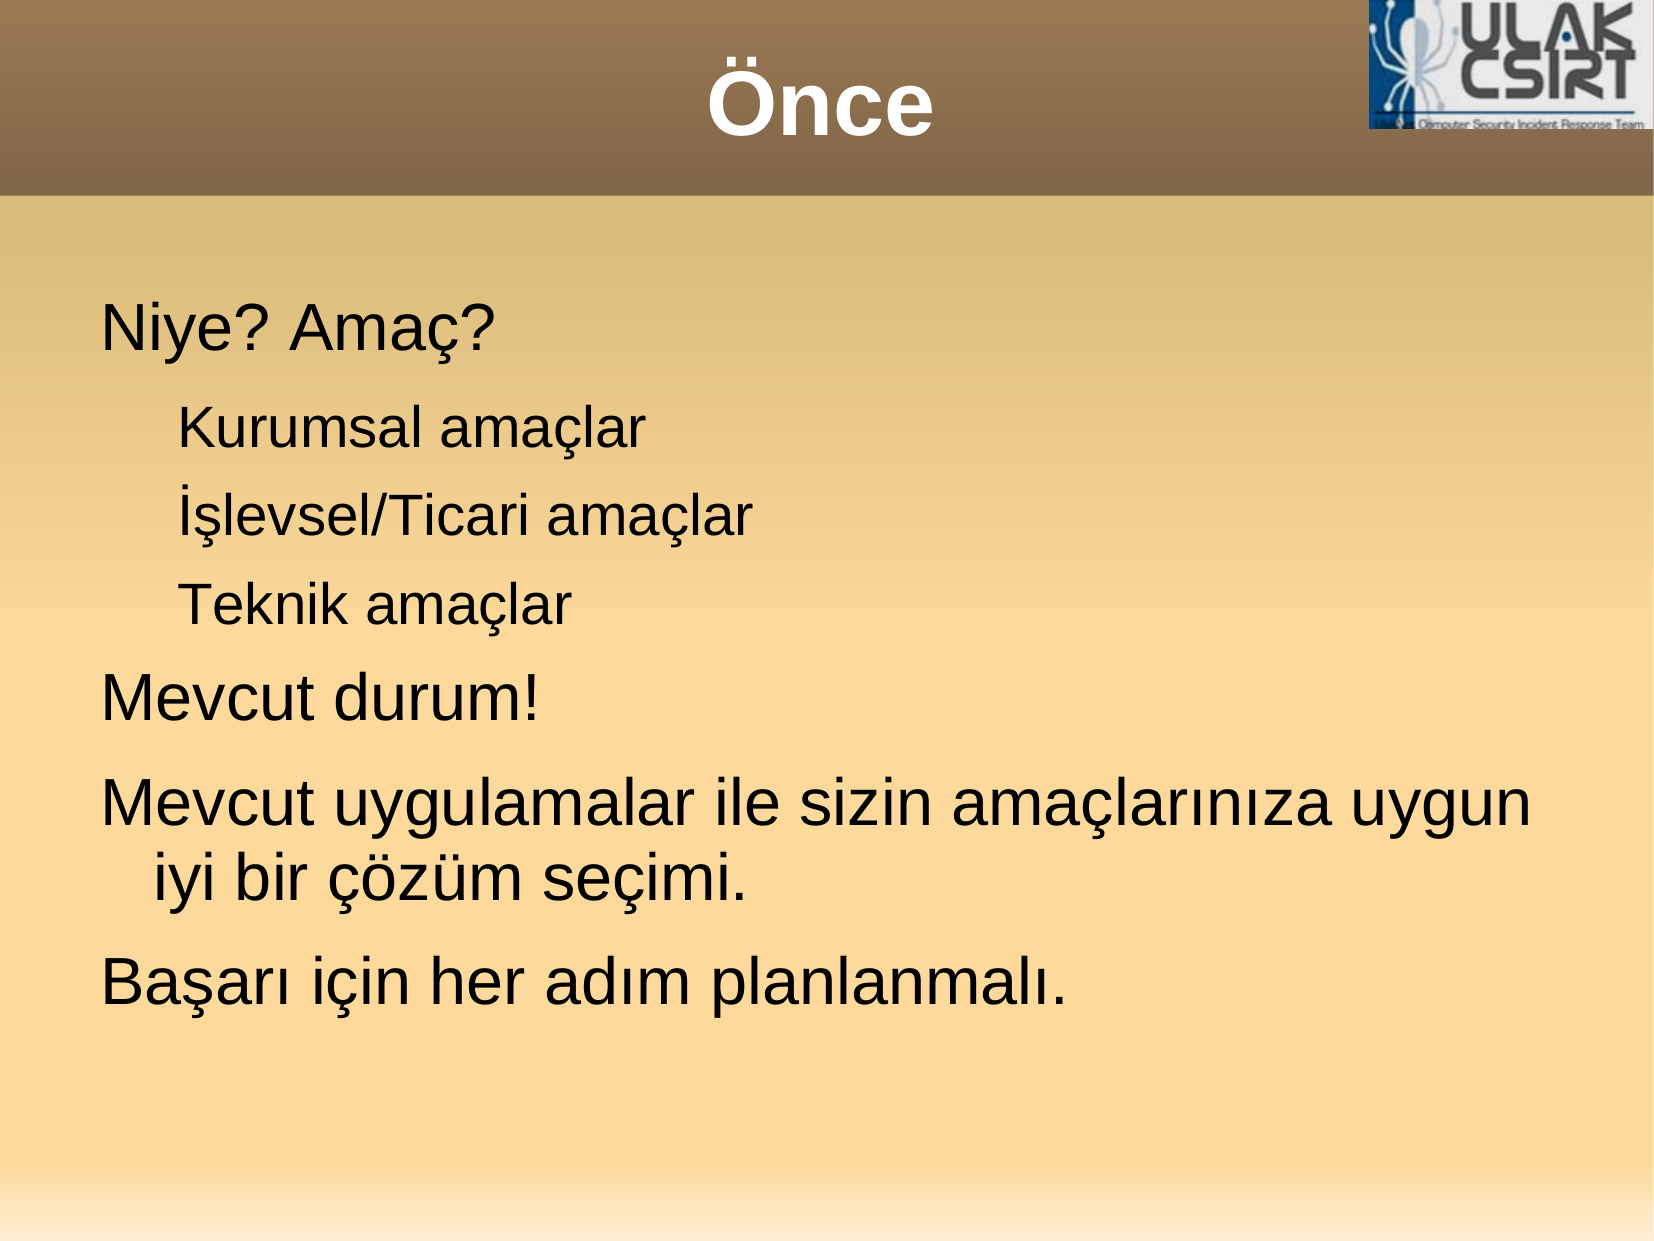

# Önce
Niye? Amaç?
Kurumsal amaçlar
İşlevsel/Ticari amaçlar
Teknik amaçlar
Mevcut durum!
Mevcut uygulamalar ile sizin amaçlarınıza uygun iyi bir çözüm seçimi.
Başarı için her adım planlanmalı.